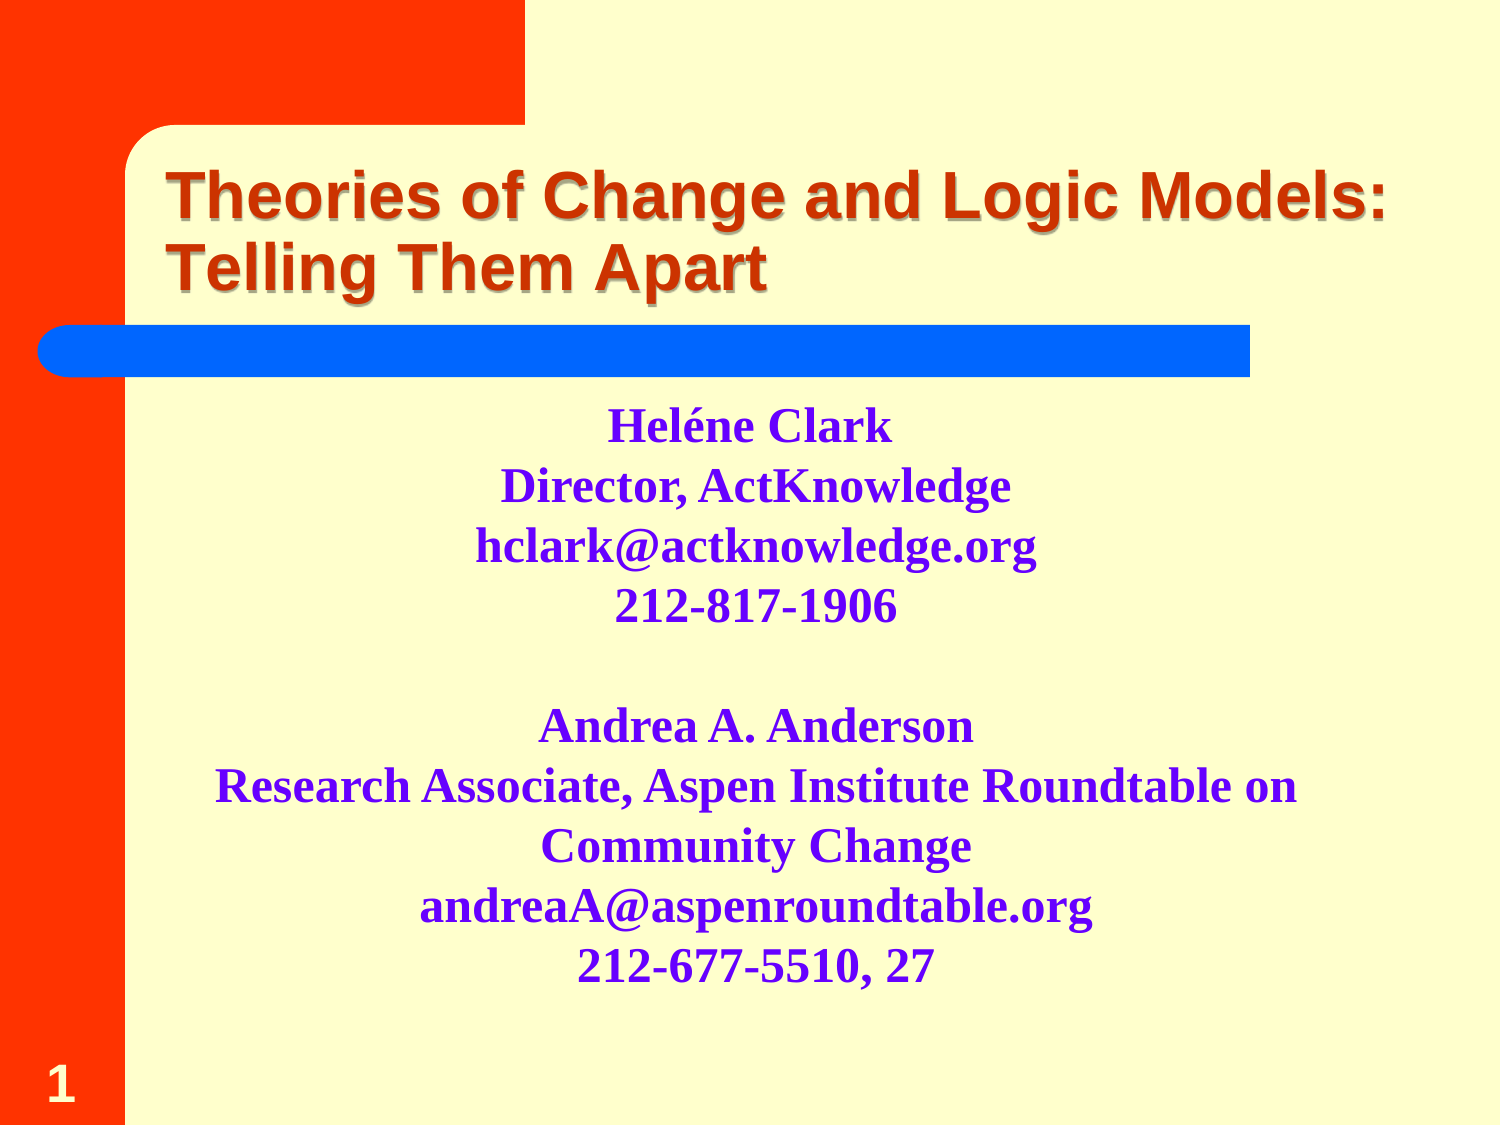

# Theories of Change and Logic Models: Telling Them Apart
Heléne Clark
Director, ActKnowledge
hclark@actknowledge.org
212-817-1906
Andrea A. Anderson
Research Associate, Aspen Institute Roundtable on Community Change
andreaA@aspenroundtable.org
212-677-5510, 27